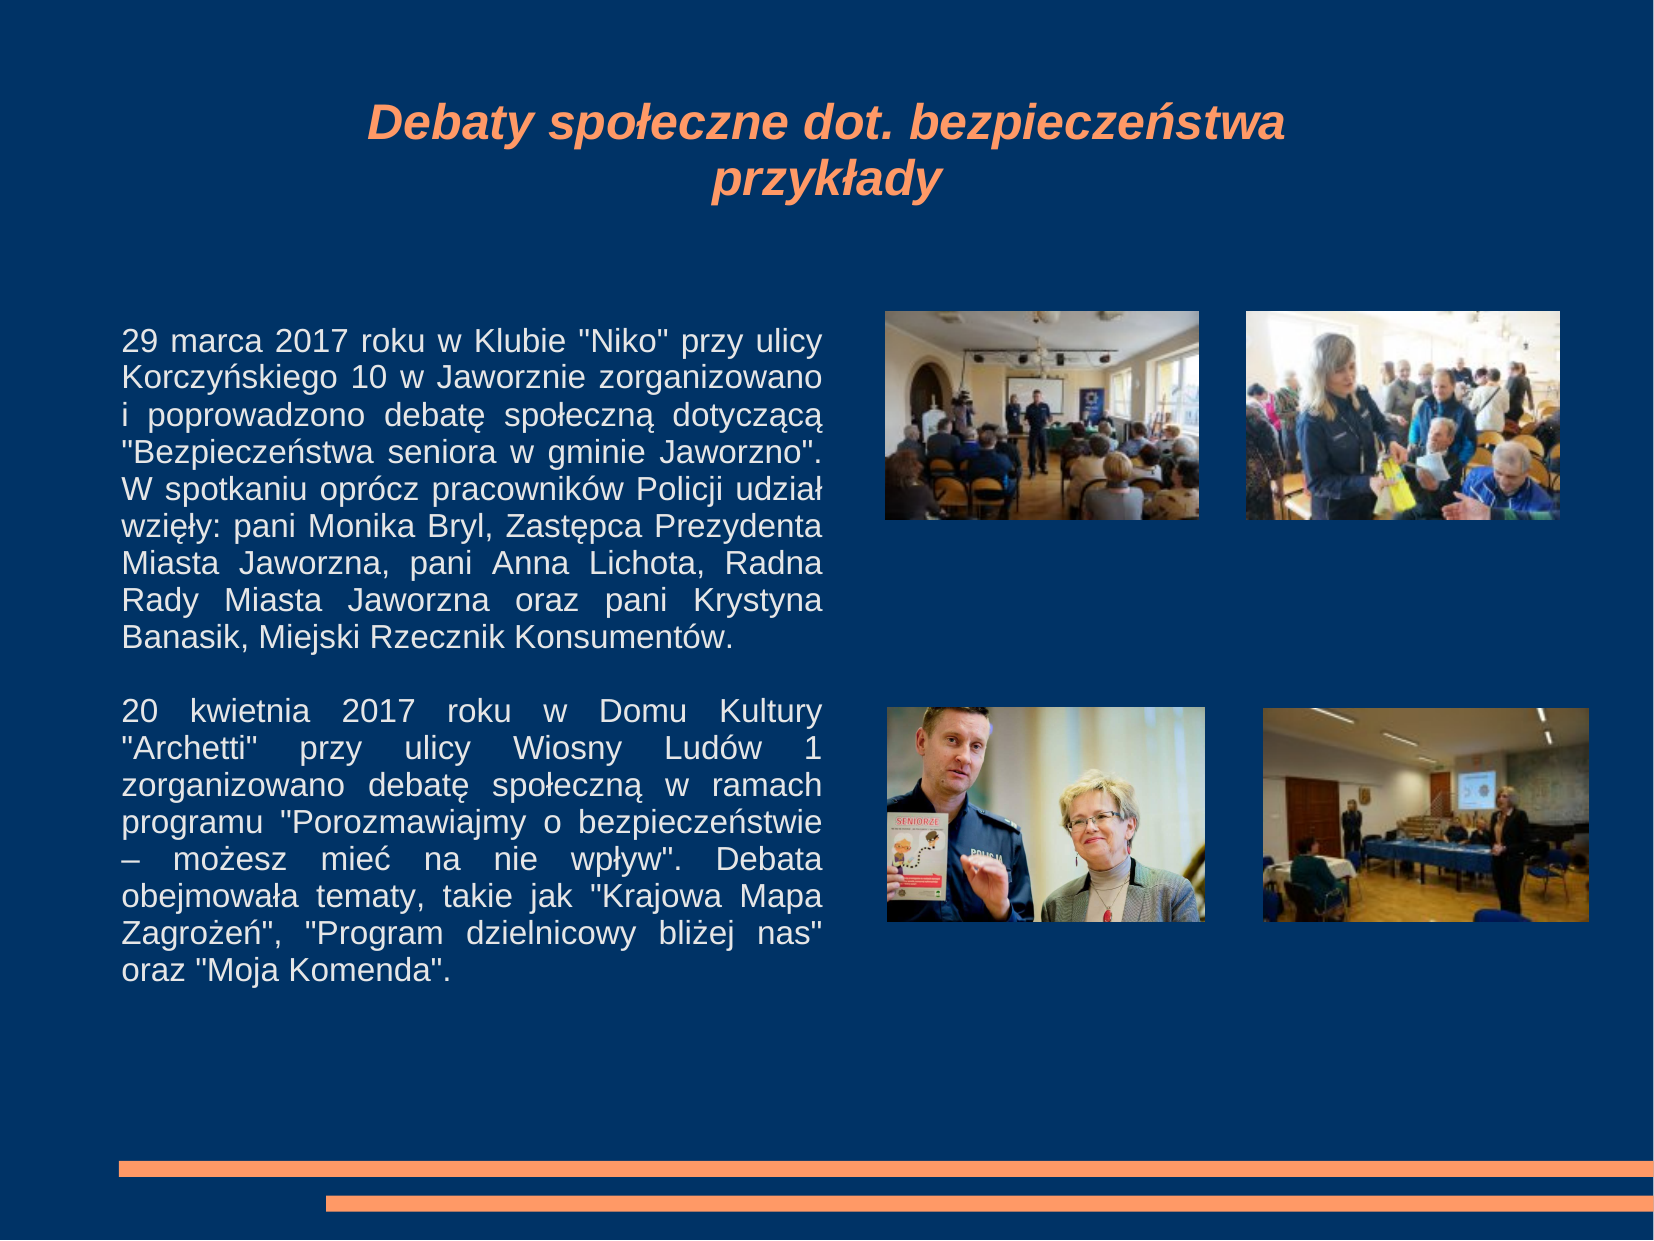

# Debaty społeczne dot. bezpieczeństwa przykłady
29 marca 2017 roku w Klubie "Niko" przy ulicy Korczyńskiego 10 w Jaworznie zorganizowano i poprowadzono debatę społeczną dotyczącą "Bezpieczeństwa seniora w gminie Jaworzno". W spotkaniu oprócz pracowników Policji udział wzięły: pani Monika Bryl, Zastępca Prezydenta Miasta Jaworzna, pani Anna Lichota, Radna Rady Miasta Jaworzna oraz pani Krystyna Banasik, Miejski Rzecznik Konsumentów.
20 kwietnia 2017 roku w Domu Kultury "Archetti" przy ulicy Wiosny Ludów 1 zorganizowano debatę społeczną w ramach programu "Porozmawiajmy o bezpieczeństwie – możesz mieć na nie wpływ". Debata obejmowała tematy, takie jak "Krajowa Mapa Zagrożeń", "Program dzielnicowy bliżej nas" oraz "Moja Komenda".